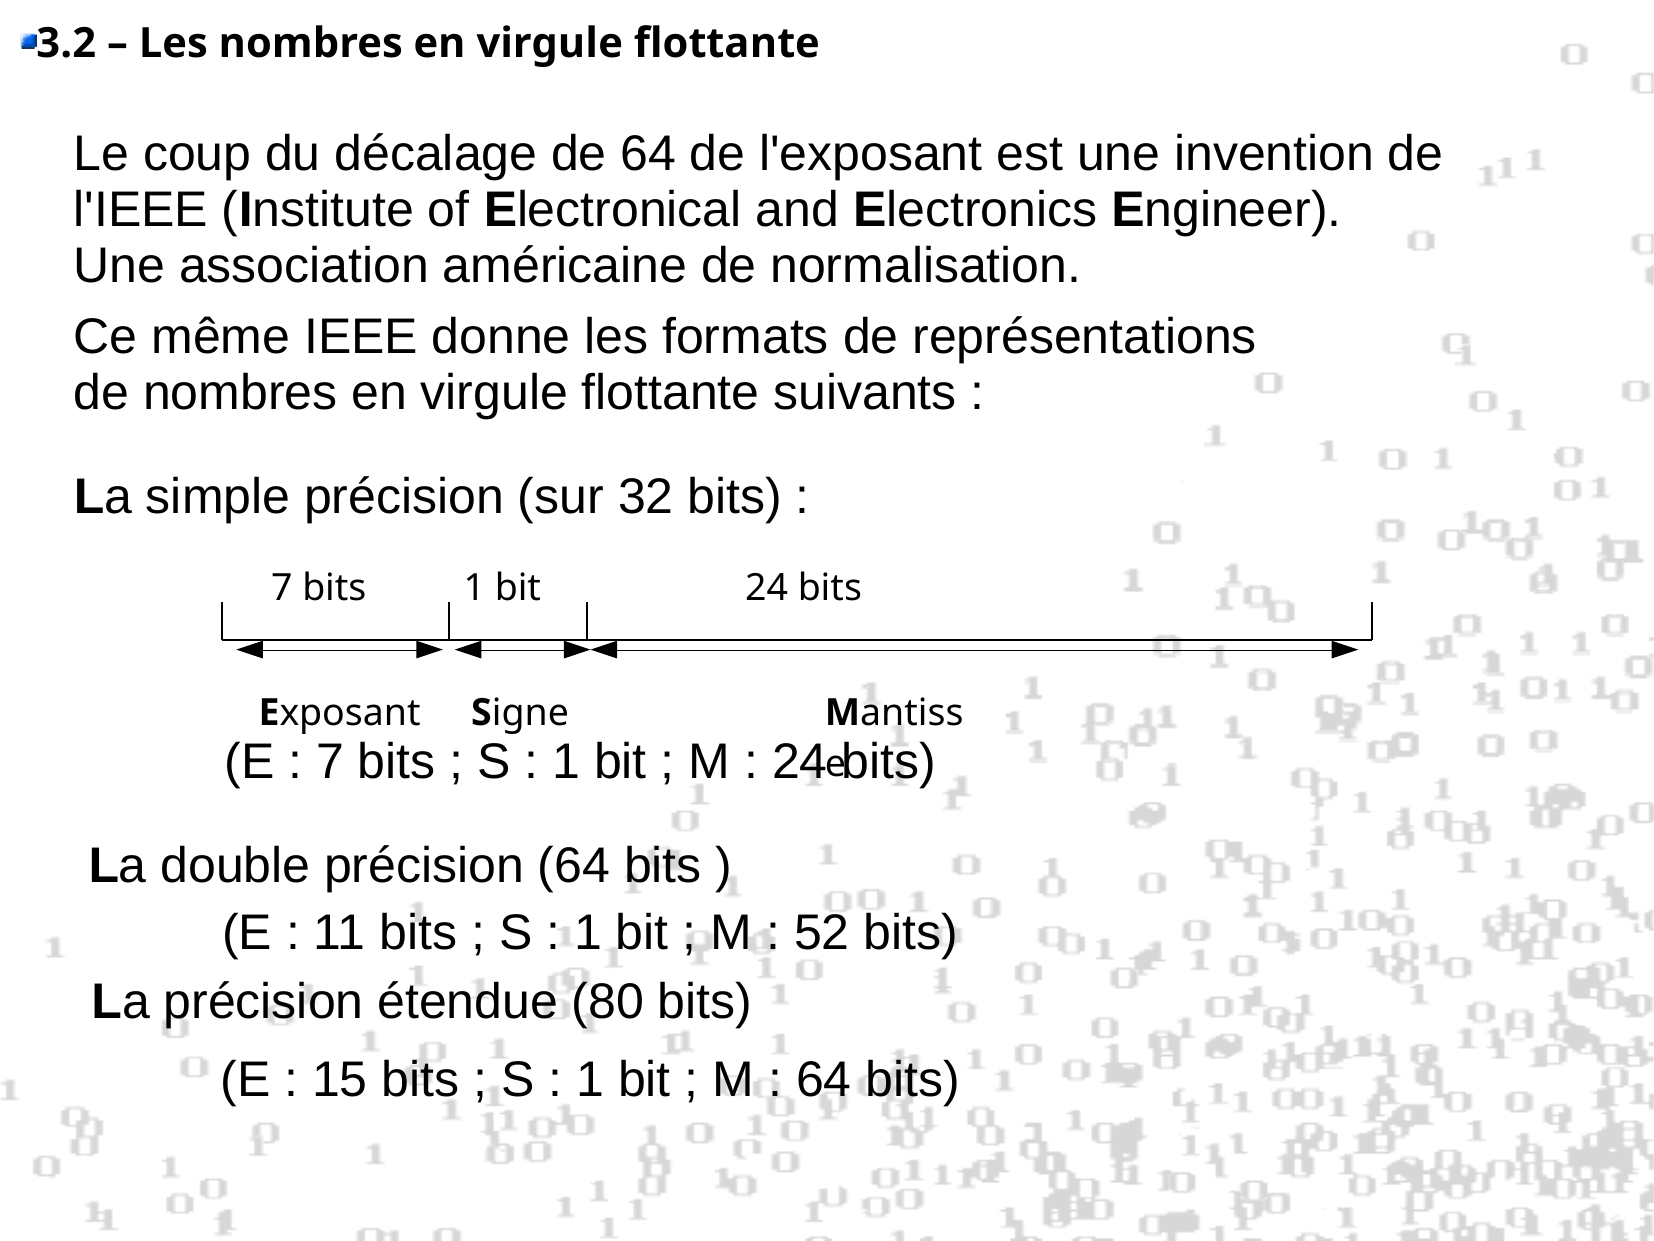

3.2 – Les nombres en virgule flottante
Le coup du décalage de 64 de l'exposant est une invention de l'IEEE (Institute of Electronical and Electronics Engineer).
Une association américaine de normalisation.
Ce même IEEE donne les formats de représentations
de nombres en virgule flottante suivants :
La simple précision (sur 32 bits) :
 7 bits 1 bit 24 bits
 Exposant
Signe
Mantisse
(E : 7 bits ; S : 1 bit ; M : 24 bits)
La double précision (64 bits )
 (E : 11 bits ; S : 1 bit ; M : 52 bits)
La précision étendue (80 bits)
 (E : 15 bits ; S : 1 bit ; M : 64 bits)